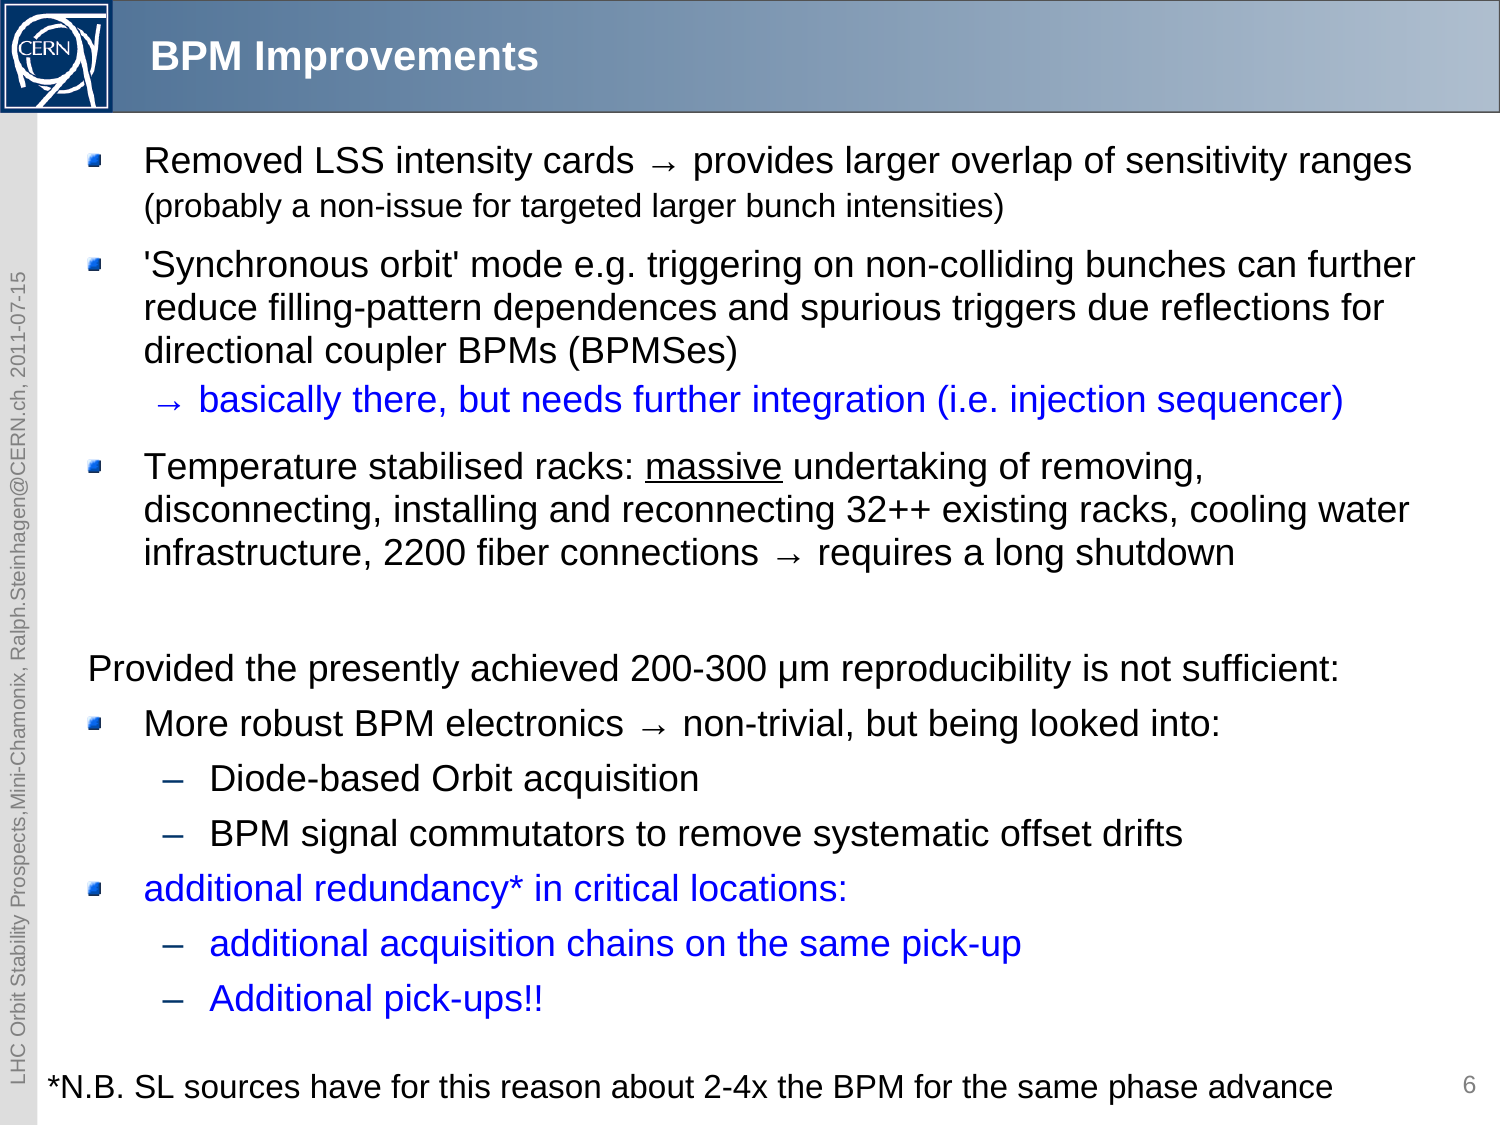

# BPM Improvements
Removed LSS intensity cards → provides larger overlap of sensitivity ranges (probably a non-issue for targeted larger bunch intensities)
'Synchronous orbit' mode e.g. triggering on non-colliding bunches can further reduce filling-pattern dependences and spurious triggers due reflections for directional coupler BPMs (BPMSes)
 → basically there, but needs further integration (i.e. injection sequencer)
Temperature stabilised racks: massive undertaking of removing, disconnecting, installing and reconnecting 32++ existing racks, cooling water infrastructure, 2200 fiber connections → requires a long shutdown
Provided the presently achieved 200-300 μm reproducibility is not sufficient:
More robust BPM electronics → non-trivial, but being looked into:
Diode-based Orbit acquisition
BPM signal commutators to remove systematic offset drifts
additional redundancy* in critical locations:
additional acquisition chains on the same pick-up
Additional pick-ups!!
*N.B. SL sources have for this reason about 2-4x the BPM for the same phase advance